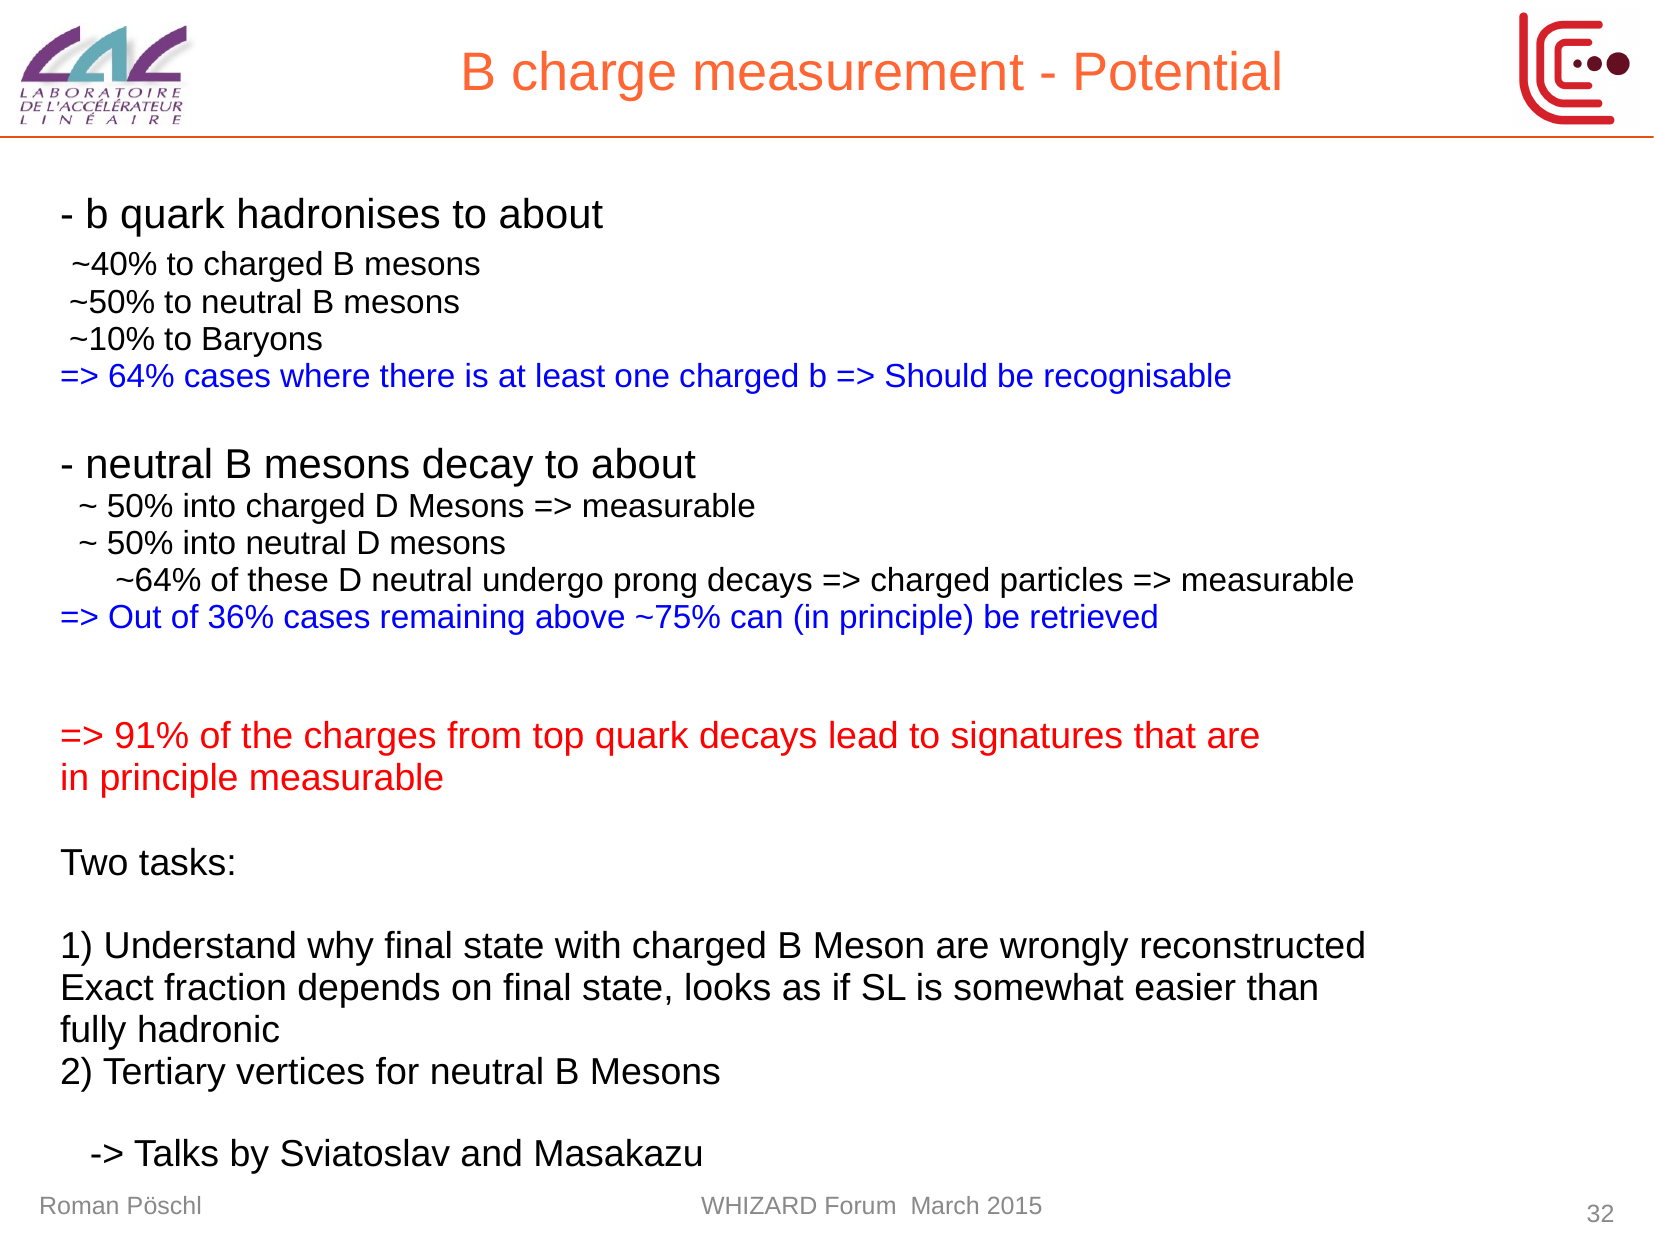

# B charge measurement - Potential
- b quark hadronises to about
 ~40% to charged B mesons
 ~50% to neutral B mesons
 ~10% to Baryons
=> 64% cases where there is at least one charged b => Should be recognisable
- neutral B mesons decay to about
 ~ 50% into charged D Mesons => measurable
 ~ 50% into neutral D mesons
 ~64% of these D neutral undergo prong decays => charged particles => measurable
=> Out of 36% cases remaining above ~75% can (in principle) be retrieved
=> 91% of the charges from top quark decays lead to signatures that are
in principle measurable
Two tasks:
1) Understand why final state with charged B Meson are wrongly reconstructed
Exact fraction depends on final state, looks as if SL is somewhat easier than
fully hadronic
2) Tertiary vertices for neutral B Mesons
-> Talks by Sviatoslav and Masakazu